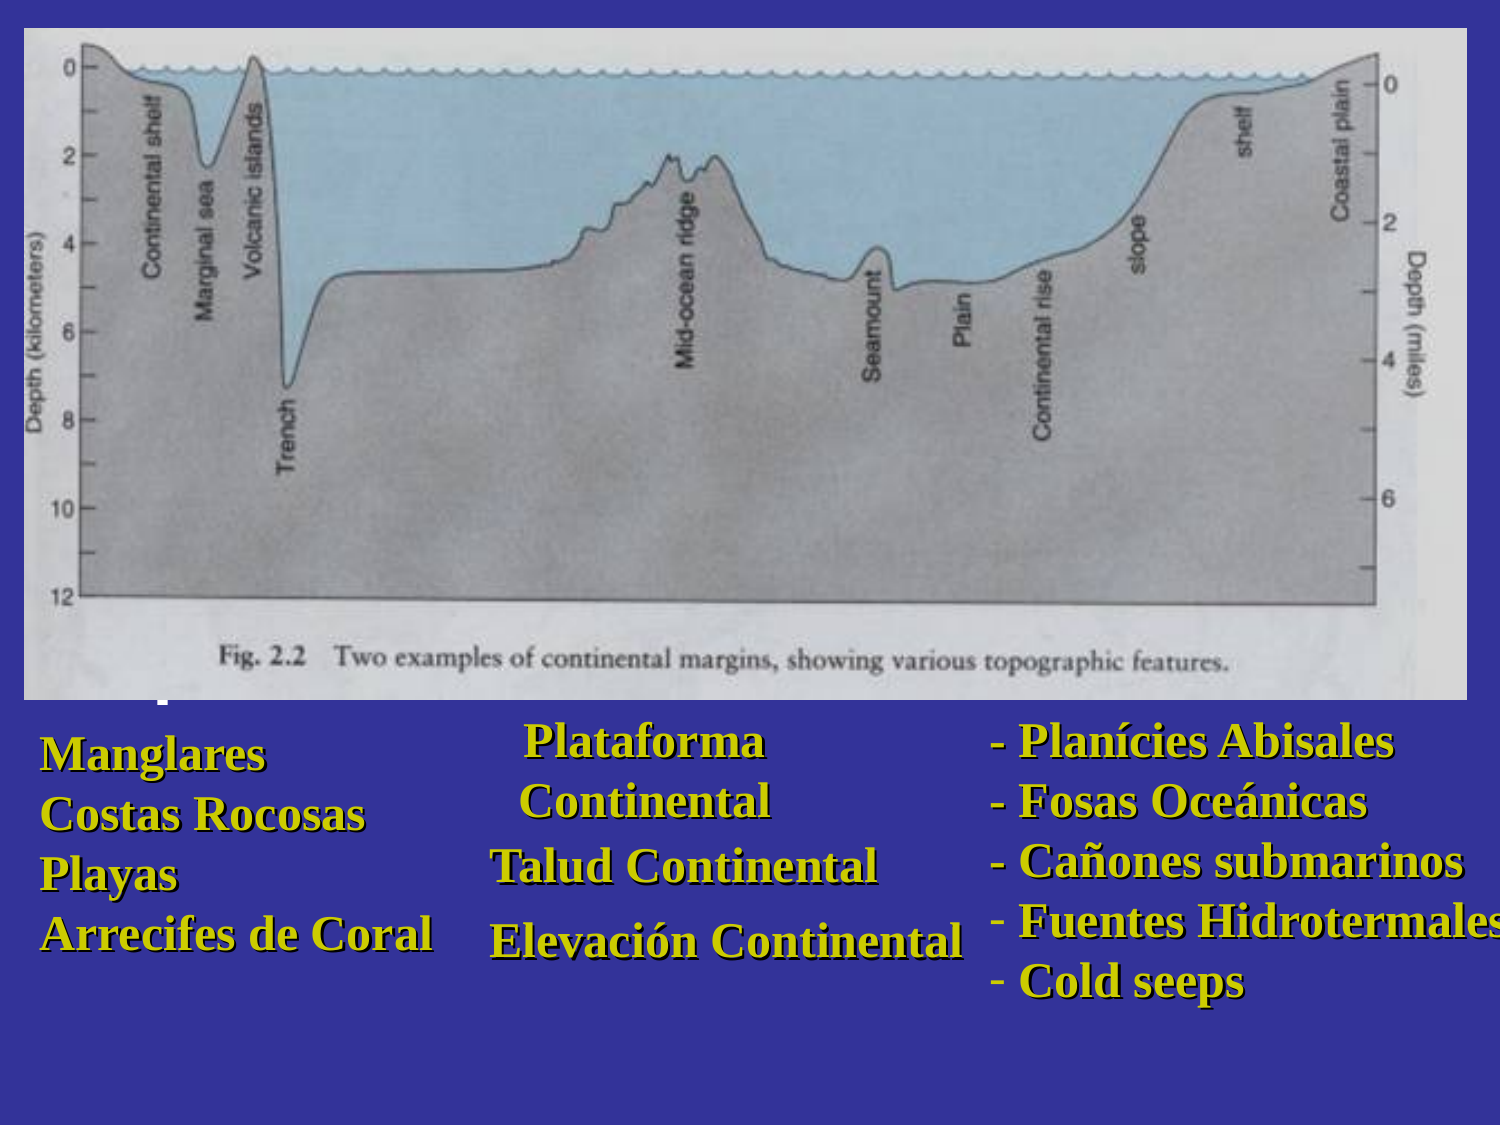

GRADIENTE DE PROFUNDIDAD
Plataforma Continental
- Planícies Abisales
- Fosas Oceánicas
- Cañones submarinos
 Fuentes Hidrotermales
 Cold seeps
Manglares
Costas Rocosas
Playas
Arrecifes de Coral
Talud Continental
Elevación Continental